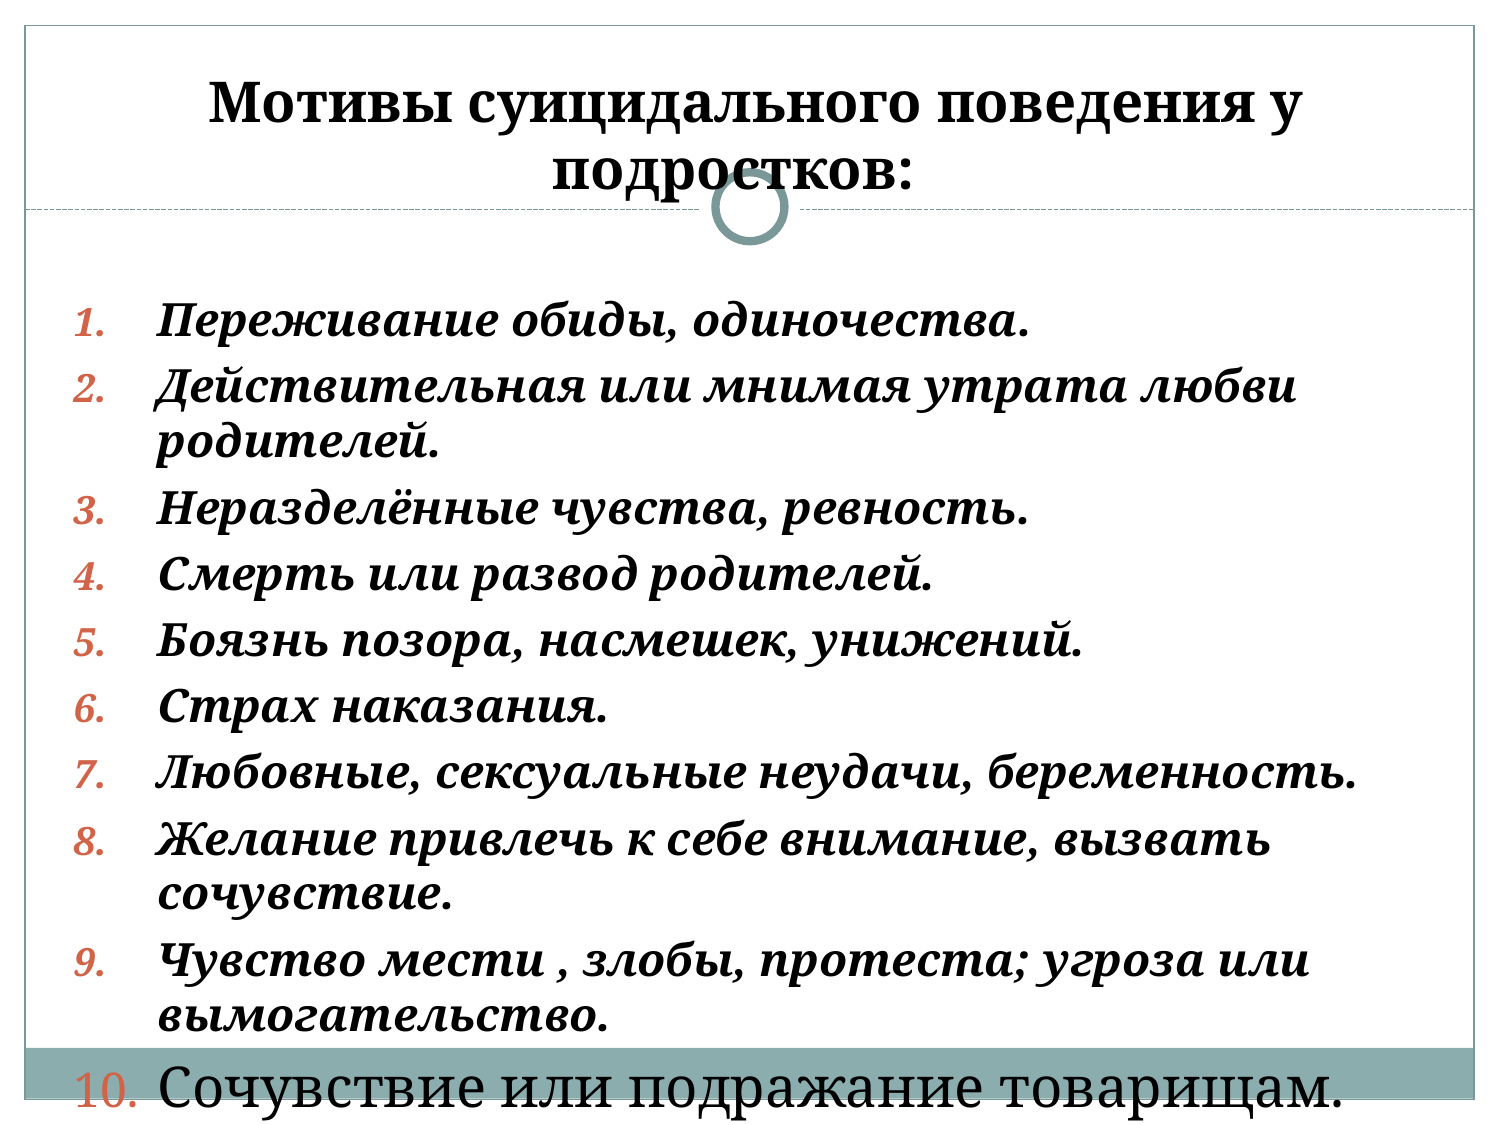

# Мотивы суицидального поведения у подростков:
Переживание обиды, одиночества.
Действительная или мнимая утрата любви родителей.
Неразделённые чувства, ревность.
Смерть или развод родителей.
Боязнь позора, насмешек, унижений.
Страх наказания.
Любовные, сексуальные неудачи, беременность.
Желание привлечь к себе внимание, вызвать сочувствие.
Чувство мести , злобы, протеста; угроза или вымогательство.
Сочувствие или подражание товарищам.